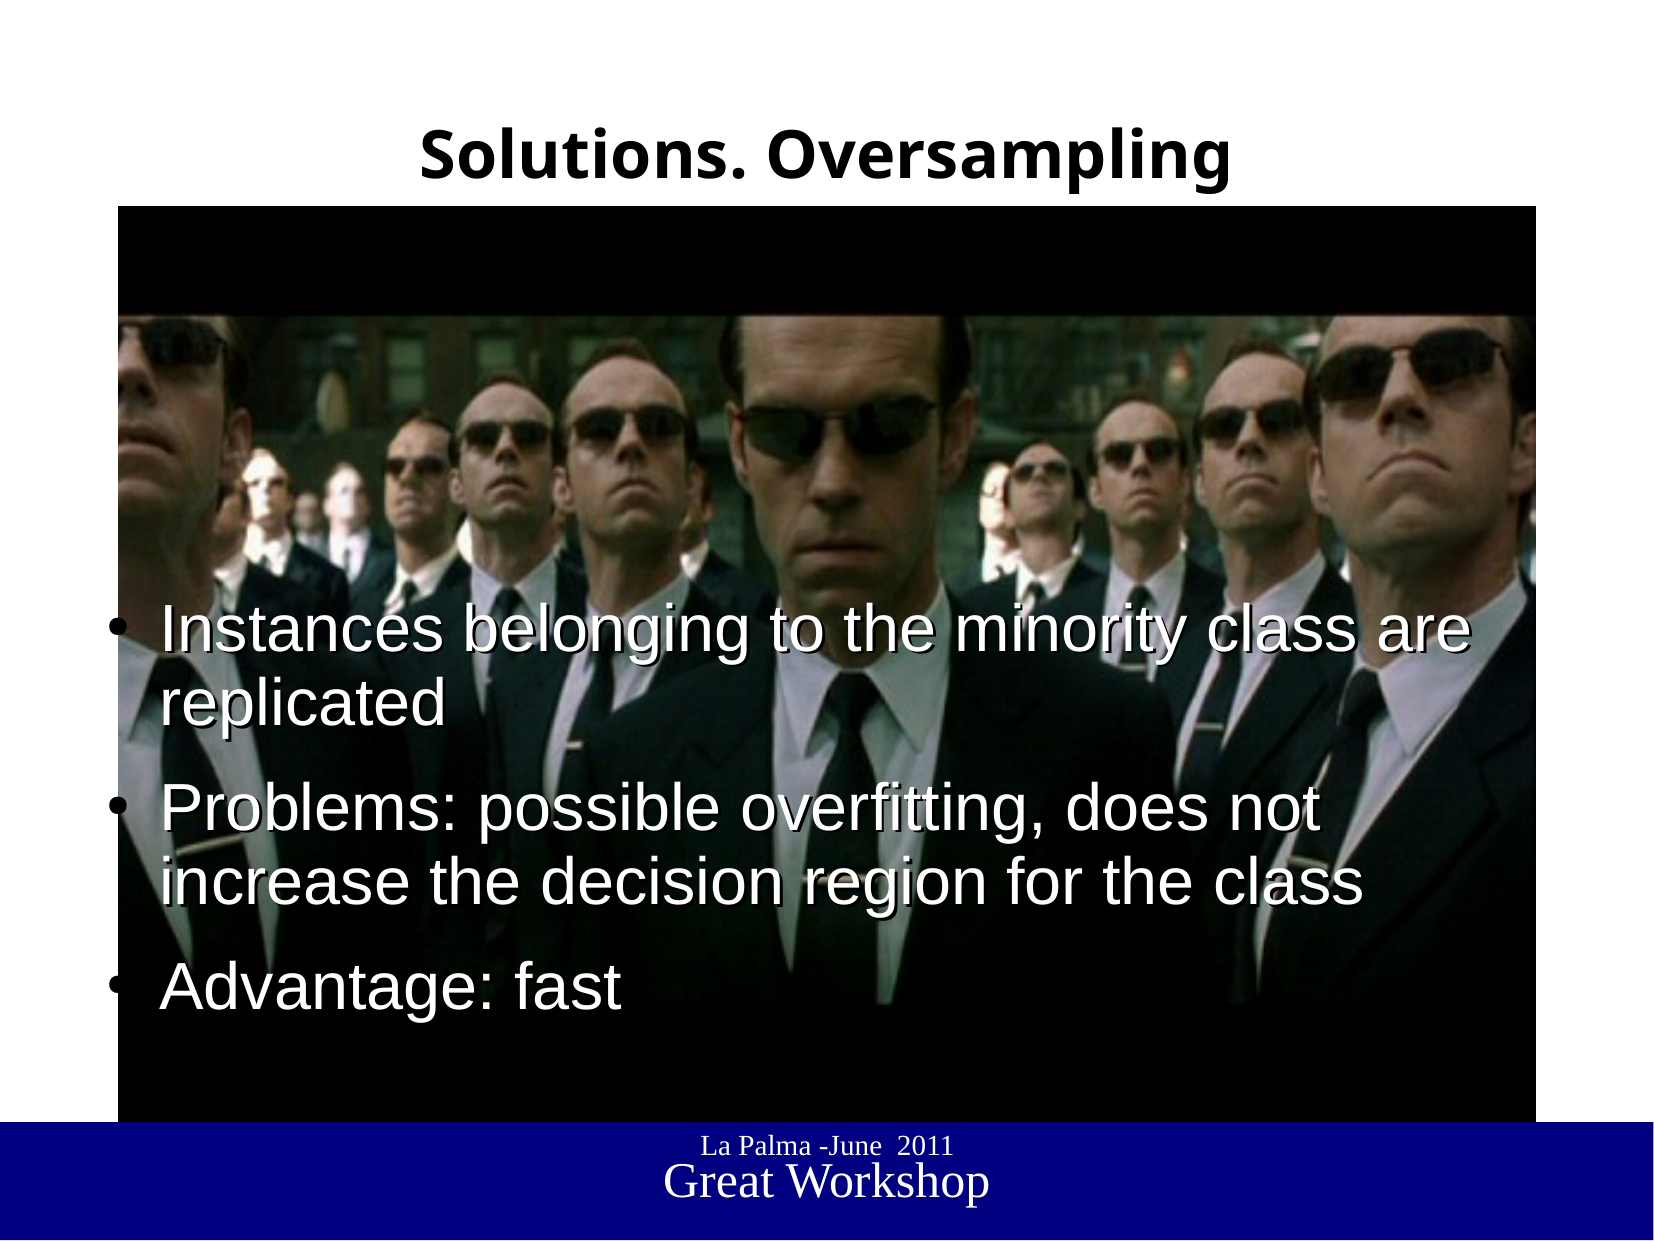

# Solutions. Oversampling
Instances belonging to the minority class are replicated
Problems: possible overfitting, does not increase the decision region for the class
Advantage: fast